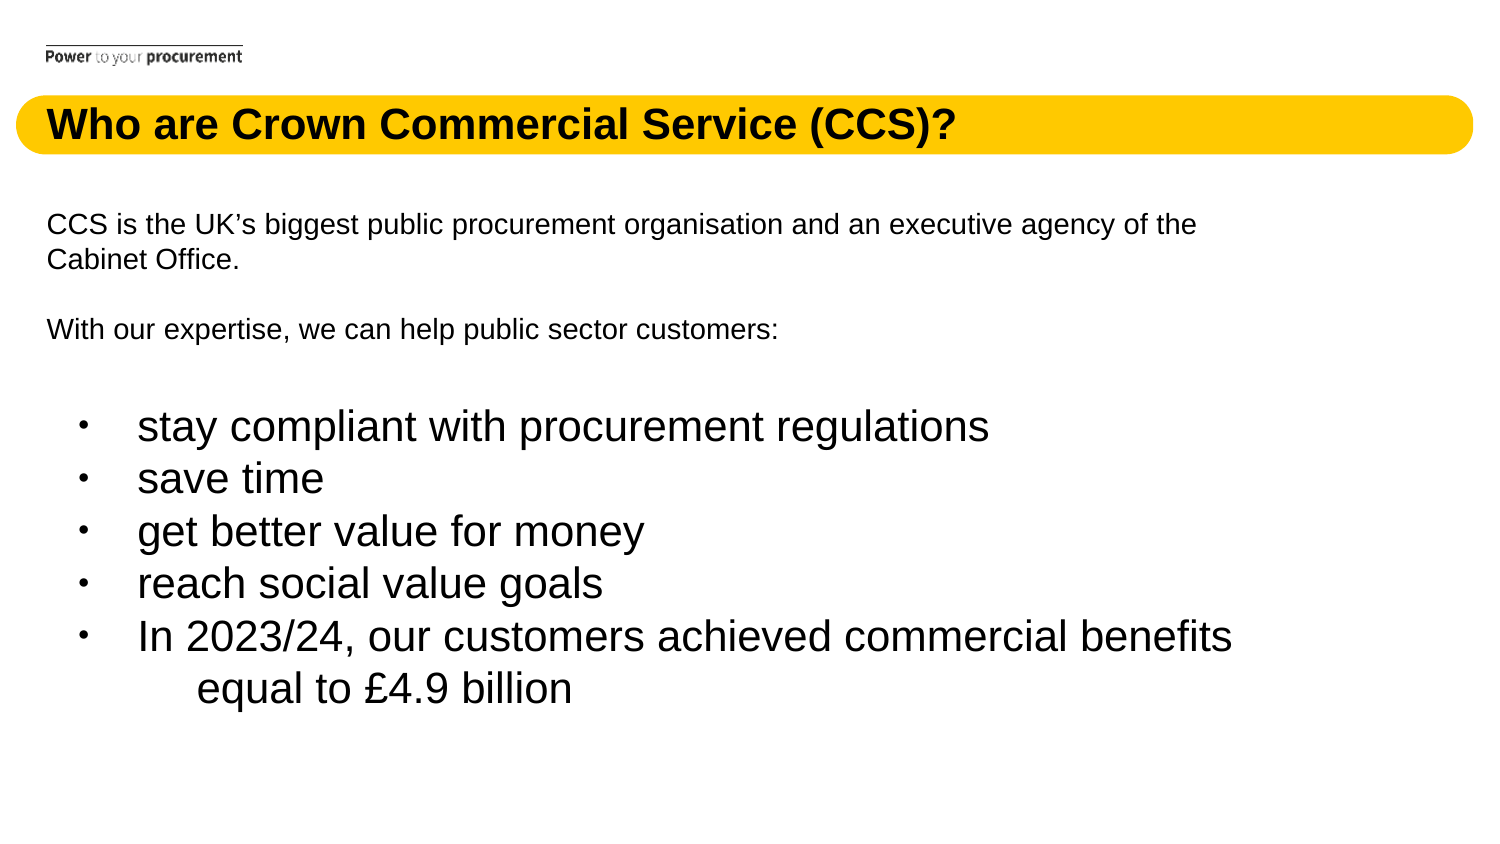

# Who are Crown Commercial Service (CCS)?
CCS is the UK’s biggest public procurement organisation and an executive agency of the Cabinet Office.
With our expertise, we can help public sector customers:
stay compliant with procurement regulations
save time
get better value for money
reach social value goals
In 2023/24, our customers achieved commercial benefits equal to £4.9 billion